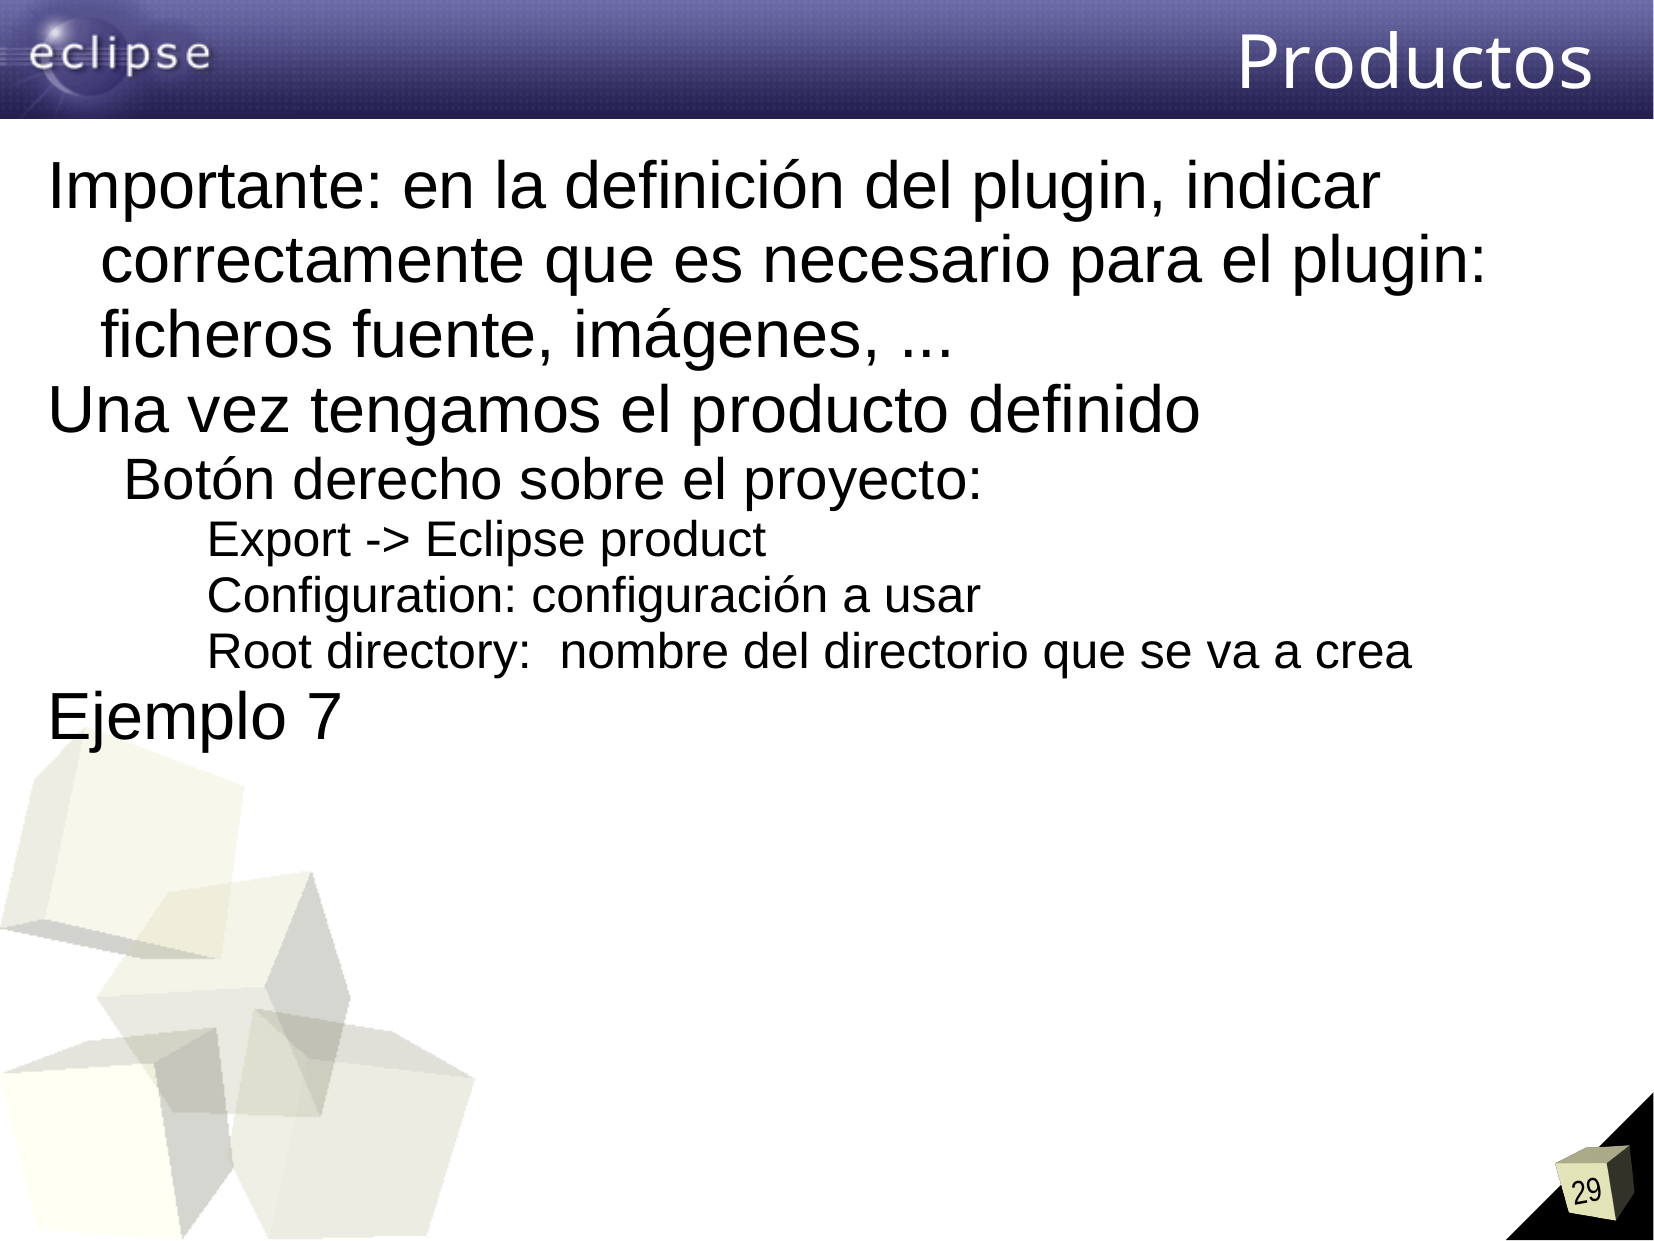

# Productos
Importante: en la definición del plugin, indicar correctamente que es necesario para el plugin: ficheros fuente, imágenes, ...
Una vez tengamos el producto definido
Botón derecho sobre el proyecto:
Export -> Eclipse product
Configuration: configuración a usar
Root directory: nombre del directorio que se va a crea
Ejemplo 7